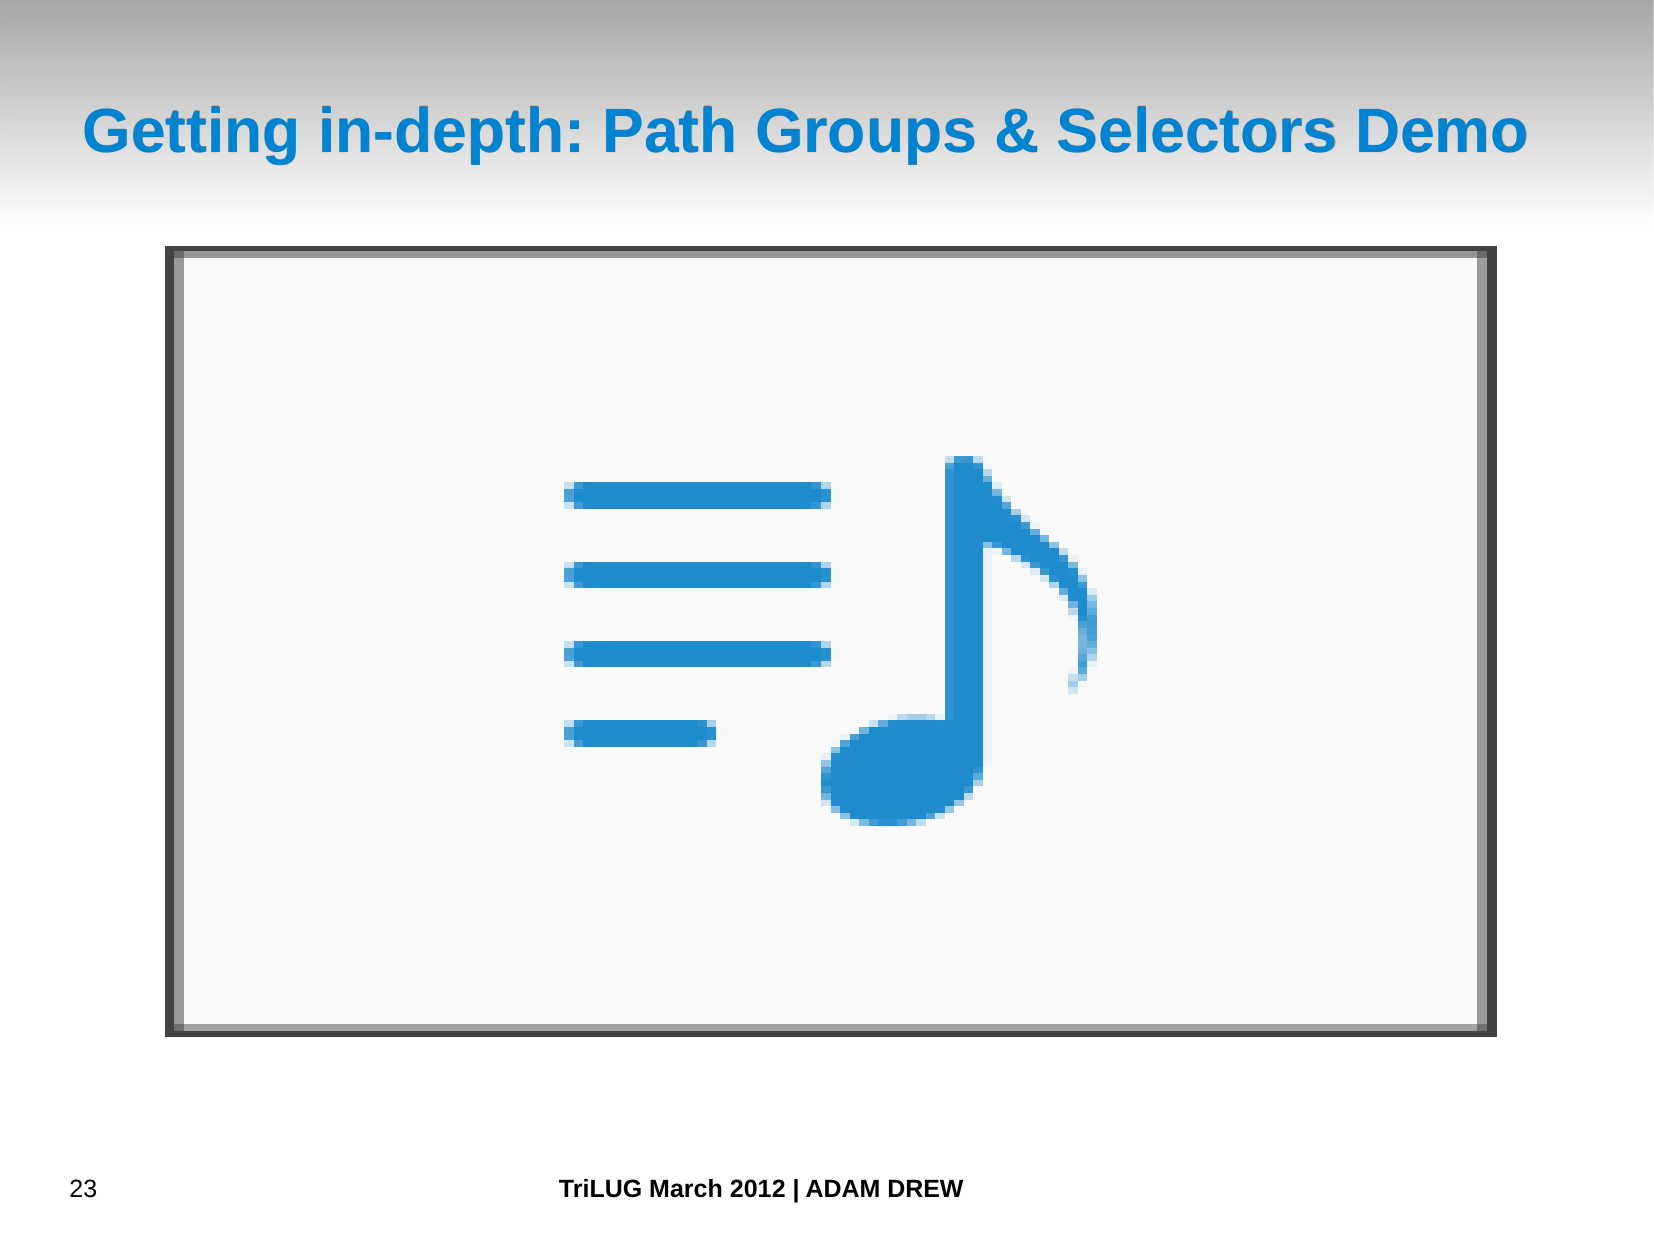

# Getting in-depth: Path Groups & Selectors Demo